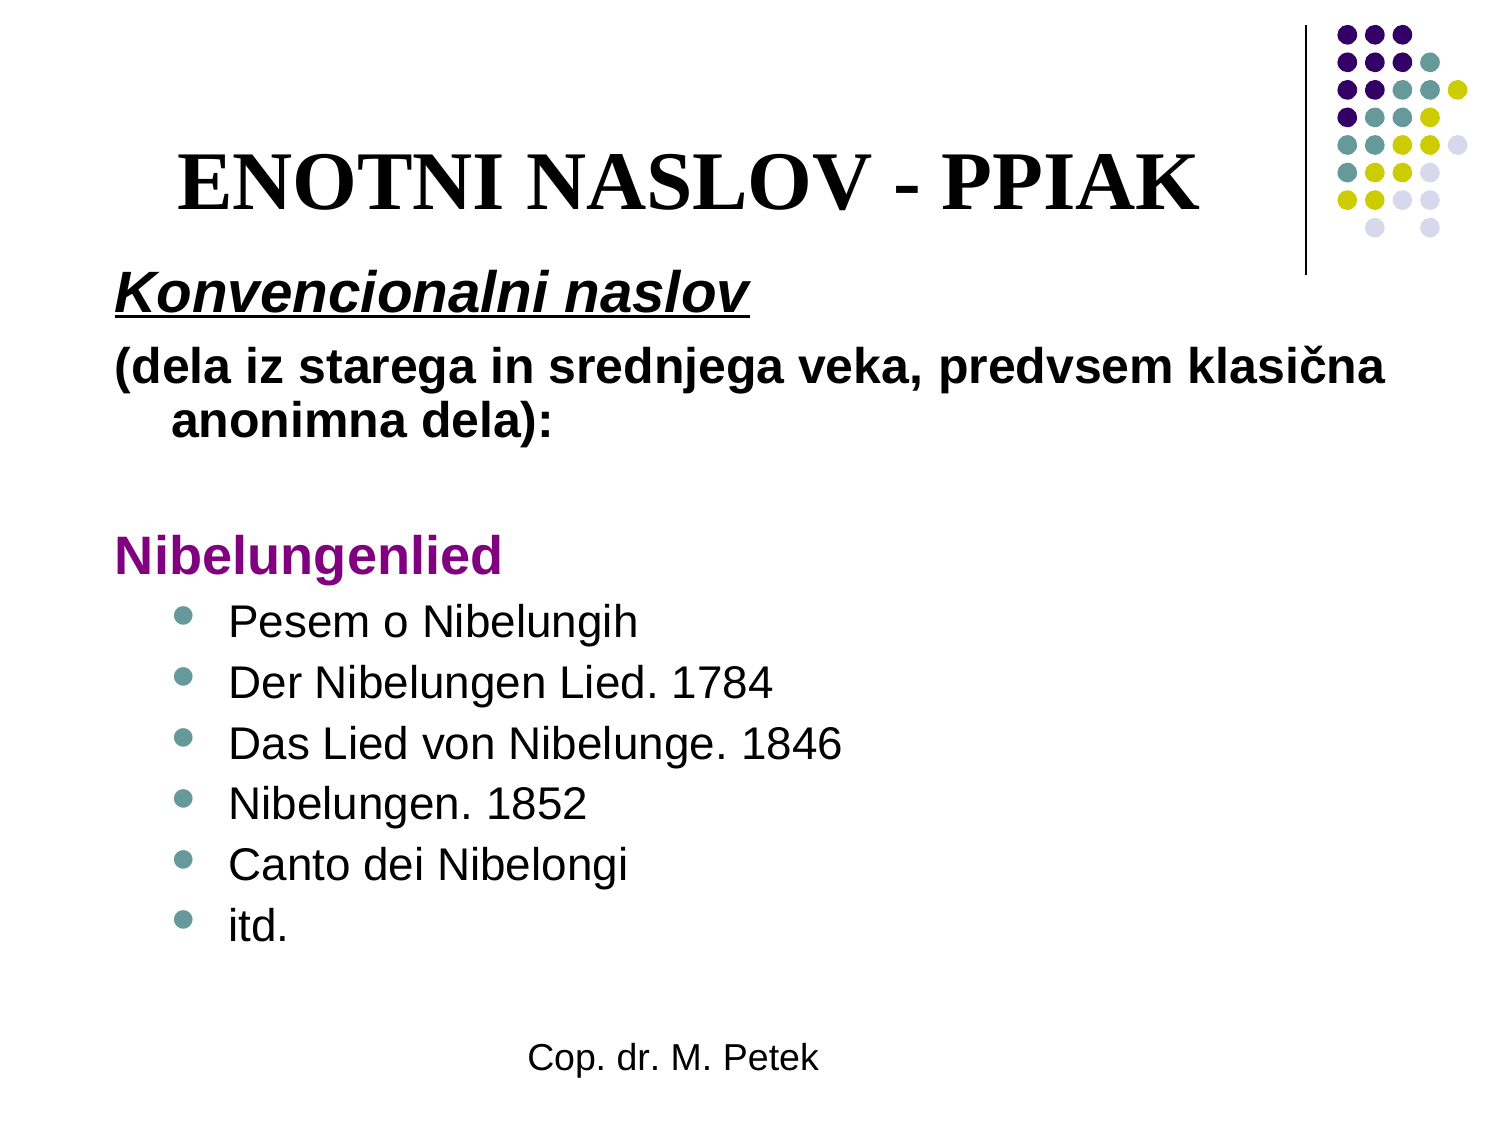

#
ENOTNI NASLOV - PPIAK
Konvencionalni naslov
(dela iz starega in srednjega veka, predvsem klasična anonimna dela):
Nibelungenlied
Pesem o Nibelungih
Der Nibelungen Lied. 1784
Das Lied von Nibelunge. 1846
Nibelungen. 1852
Canto dei Nibelongi
itd.
Cop. dr. M. Petek